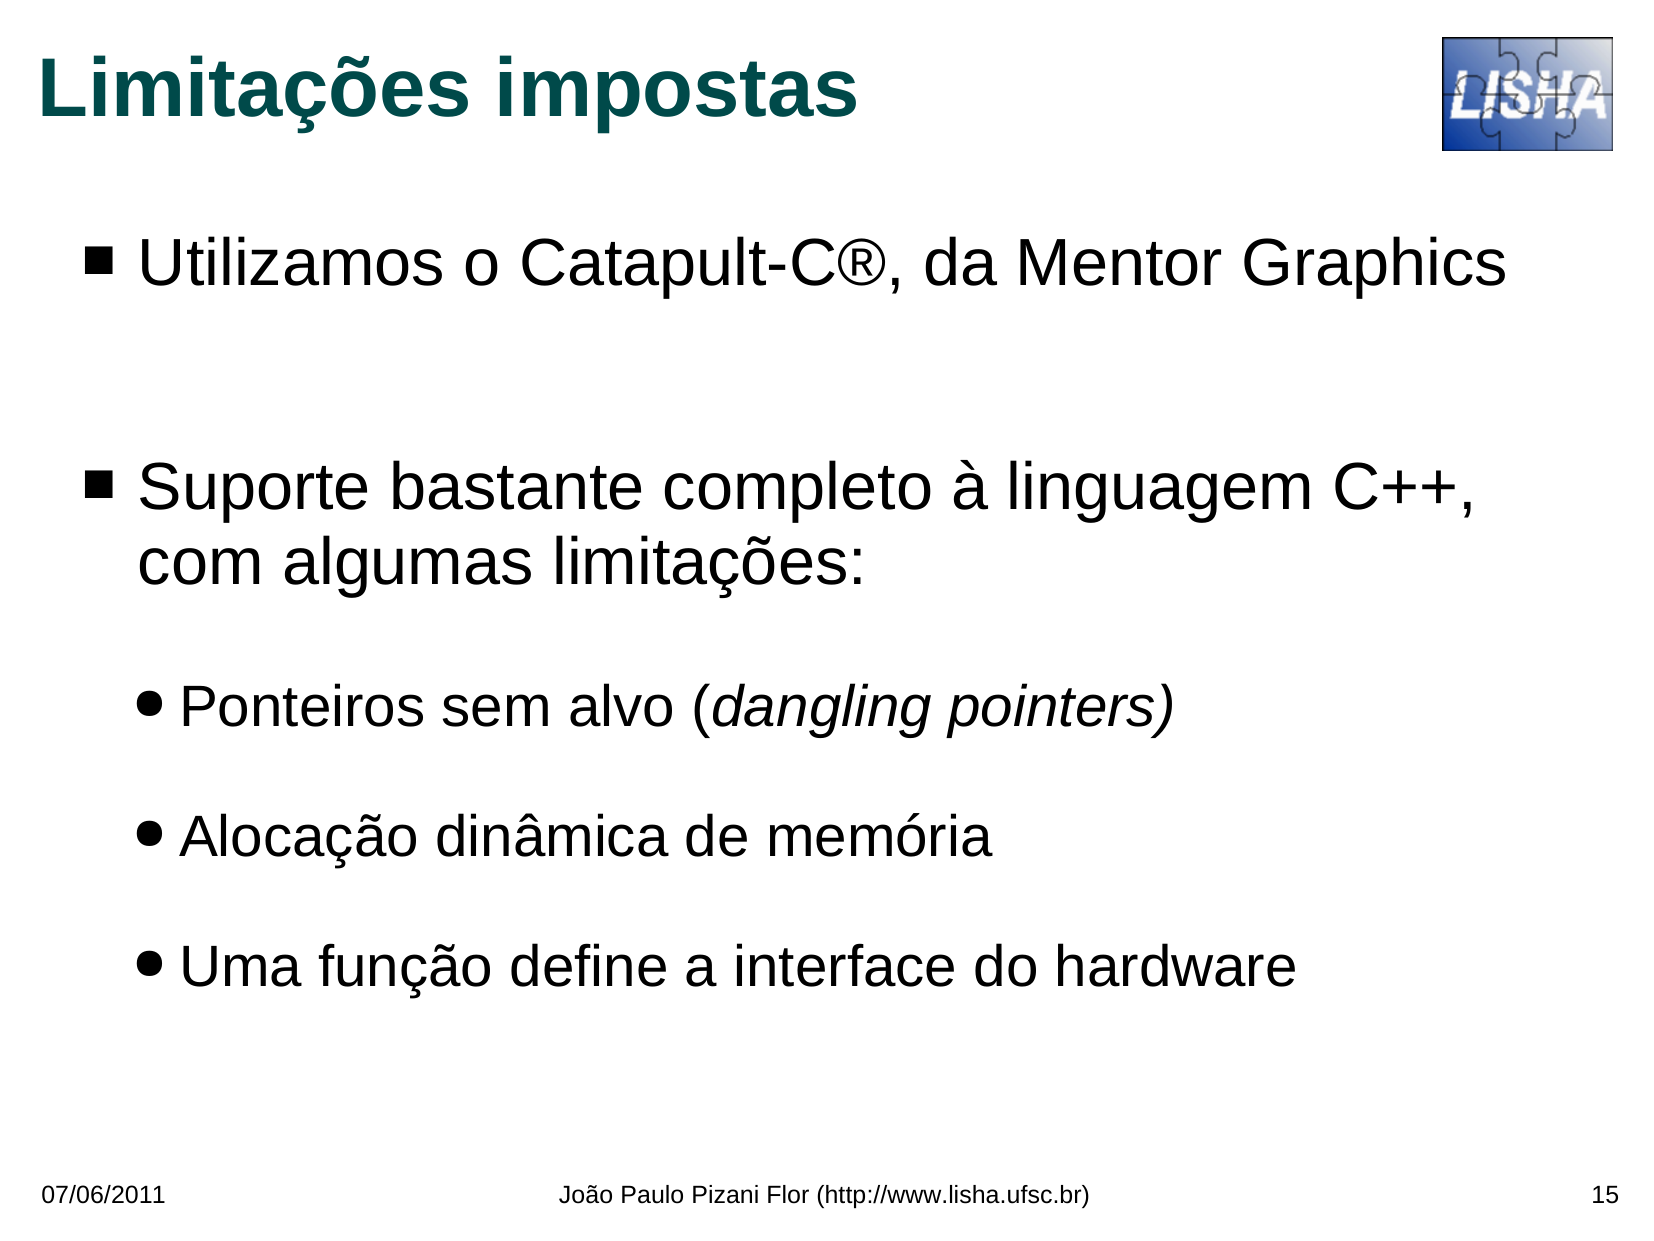

# Limitações impostas
Utilizamos o Catapult-C®, da Mentor Graphics
Suporte bastante completo à linguagem C++, com algumas limitações:
Ponteiros sem alvo (dangling pointers)
Alocação dinâmica de memória
Uma função define a interface do hardware